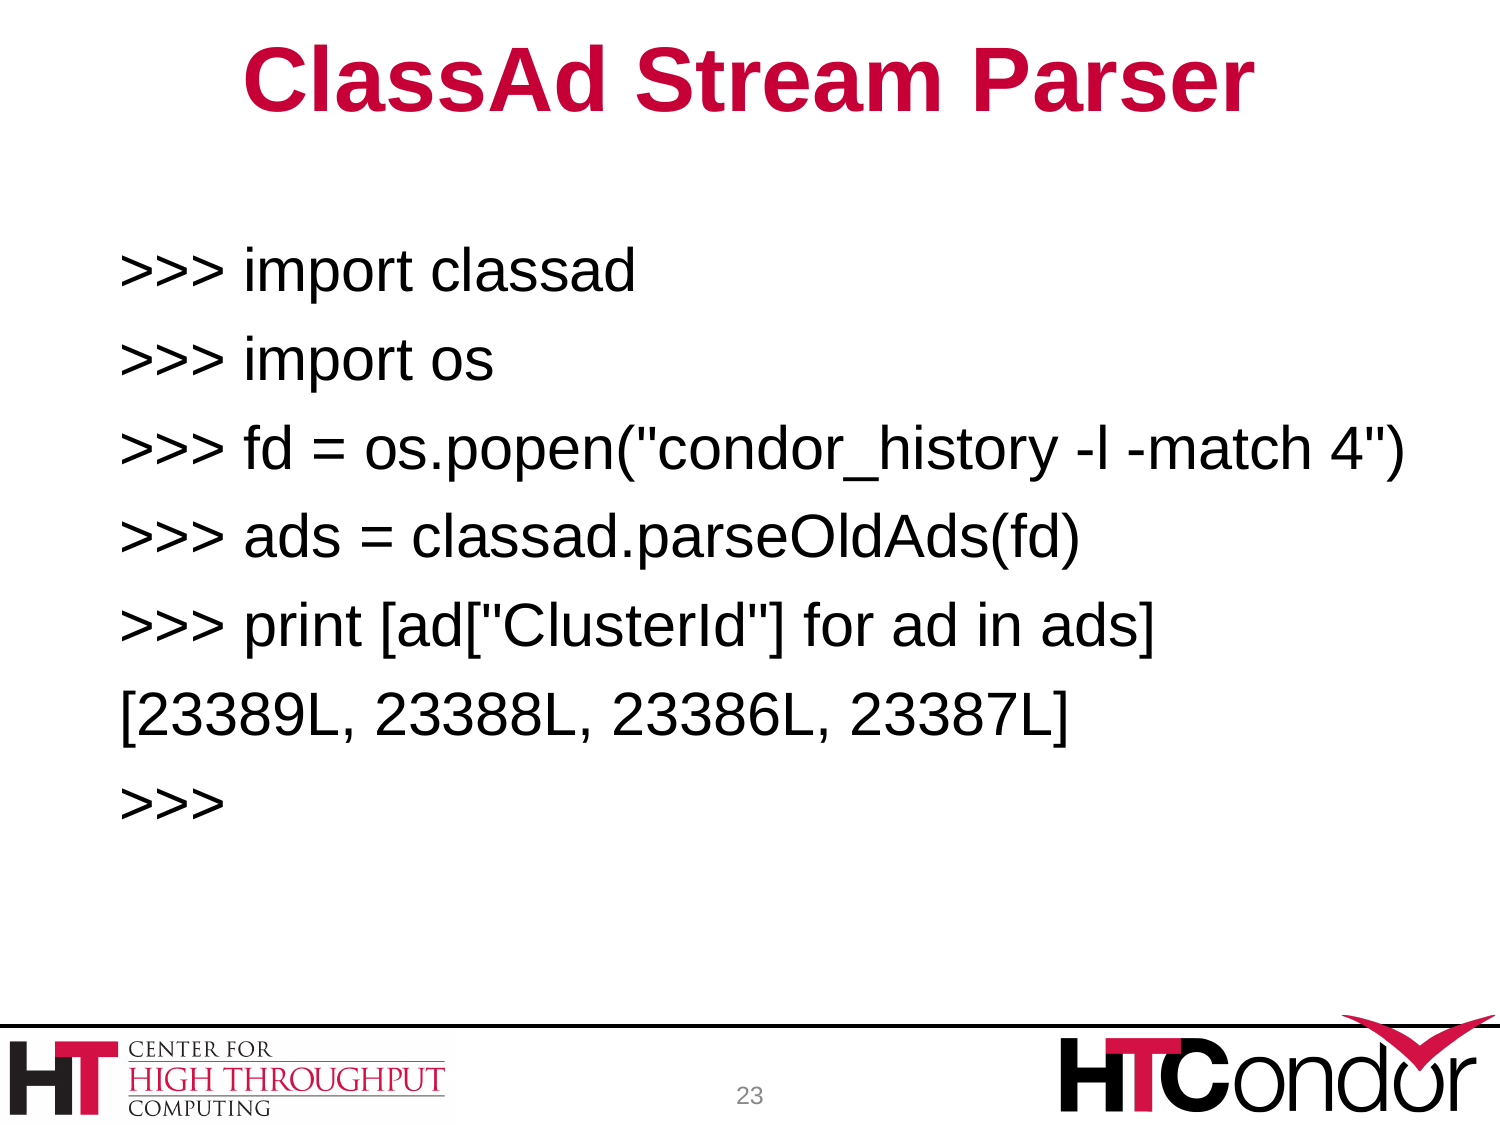

# ClassAd Stream Parser
>>> import classad
>>> import os
>>> fd = os.popen("condor_history -l -match 4")
>>> ads = classad.parseOldAds(fd)
>>> print [ad["ClusterId"] for ad in ads]
[23389L, 23388L, 23386L, 23387L]
>>>